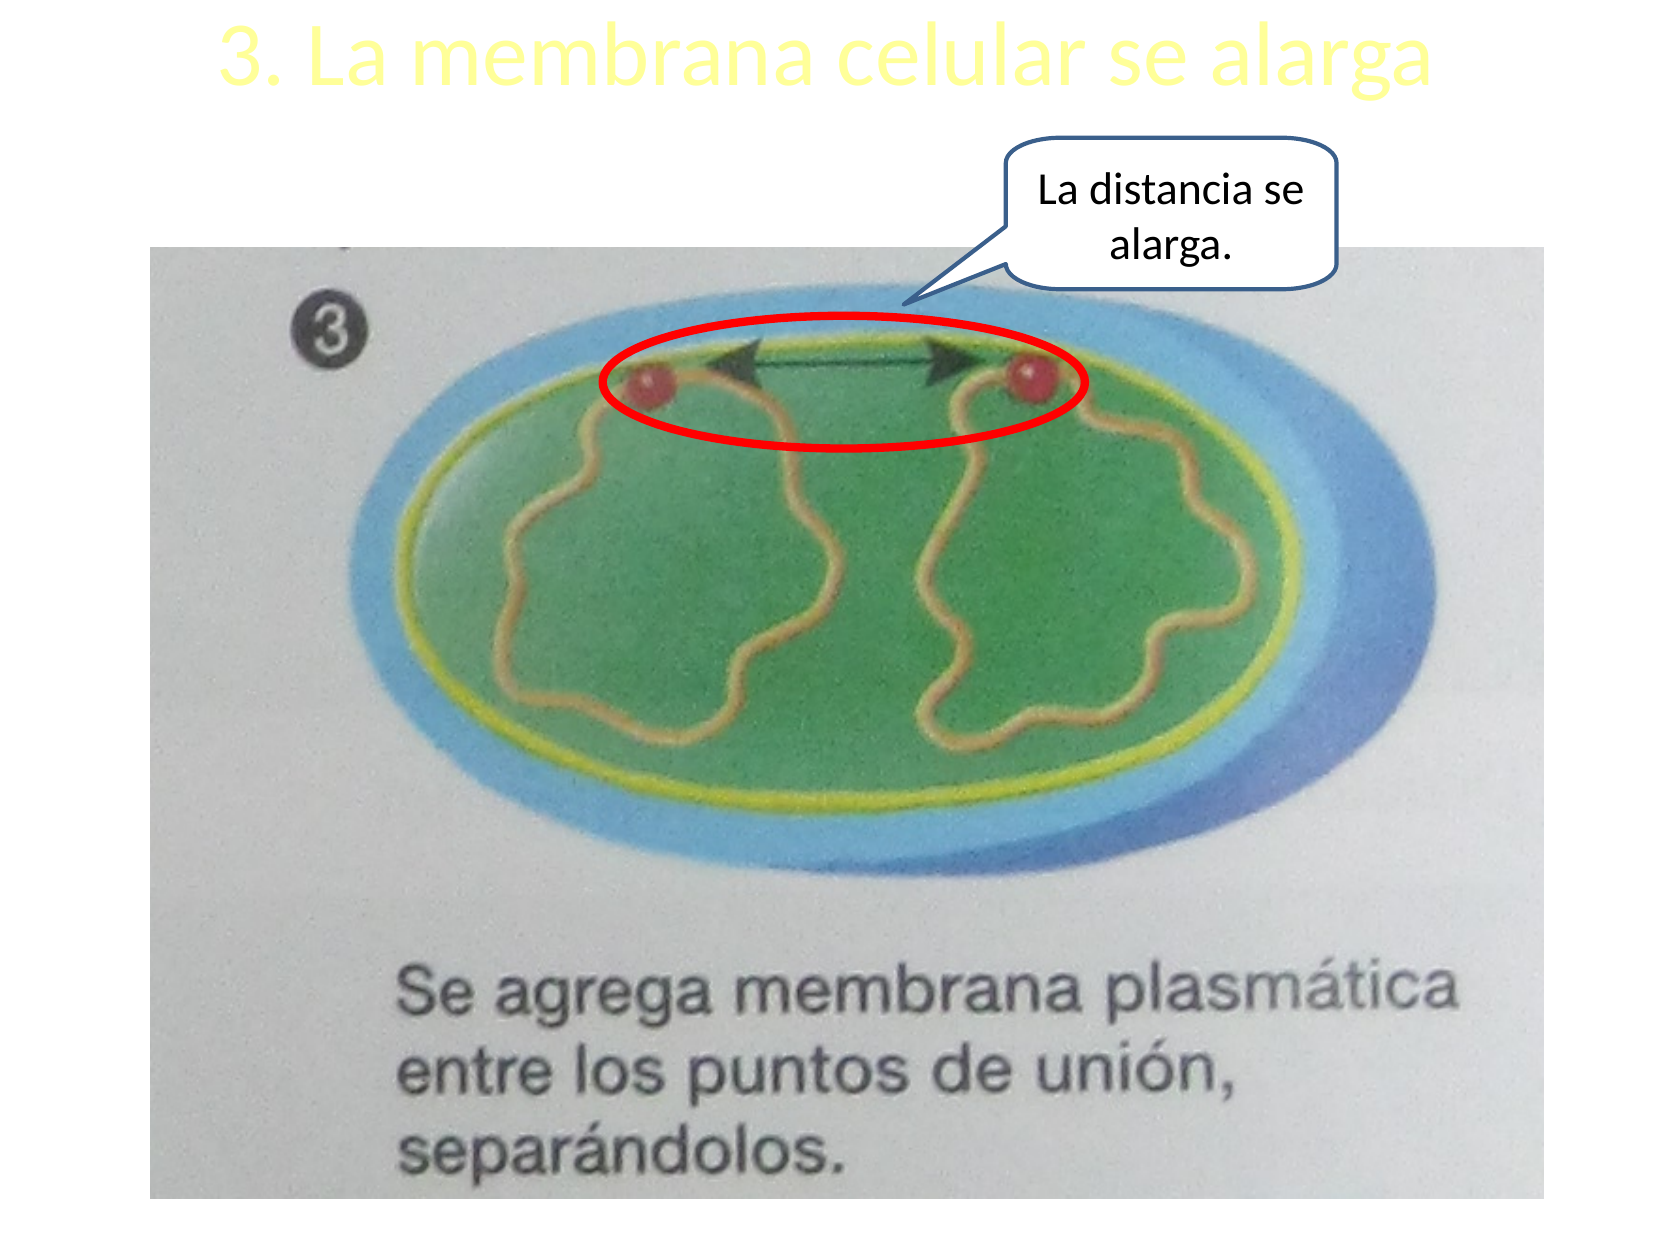

# 3. La membrana celular se alarga
La distancia se alarga.